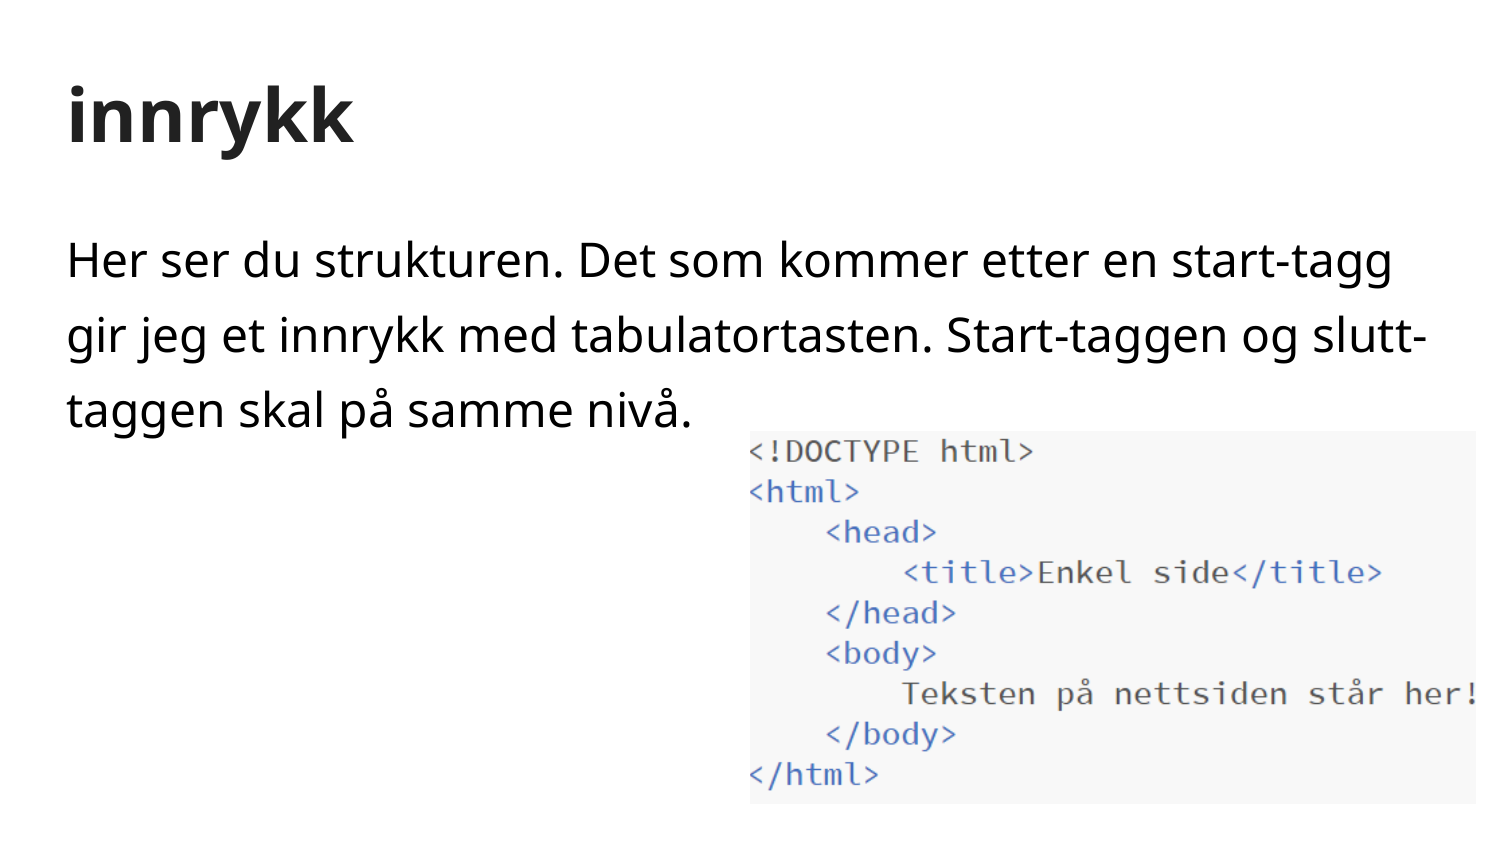

# innrykk
Her ser du strukturen. Det som kommer etter en start-tagg gir jeg et innrykk med tabulatortasten. Start-taggen og slutt-taggen skal på samme nivå.